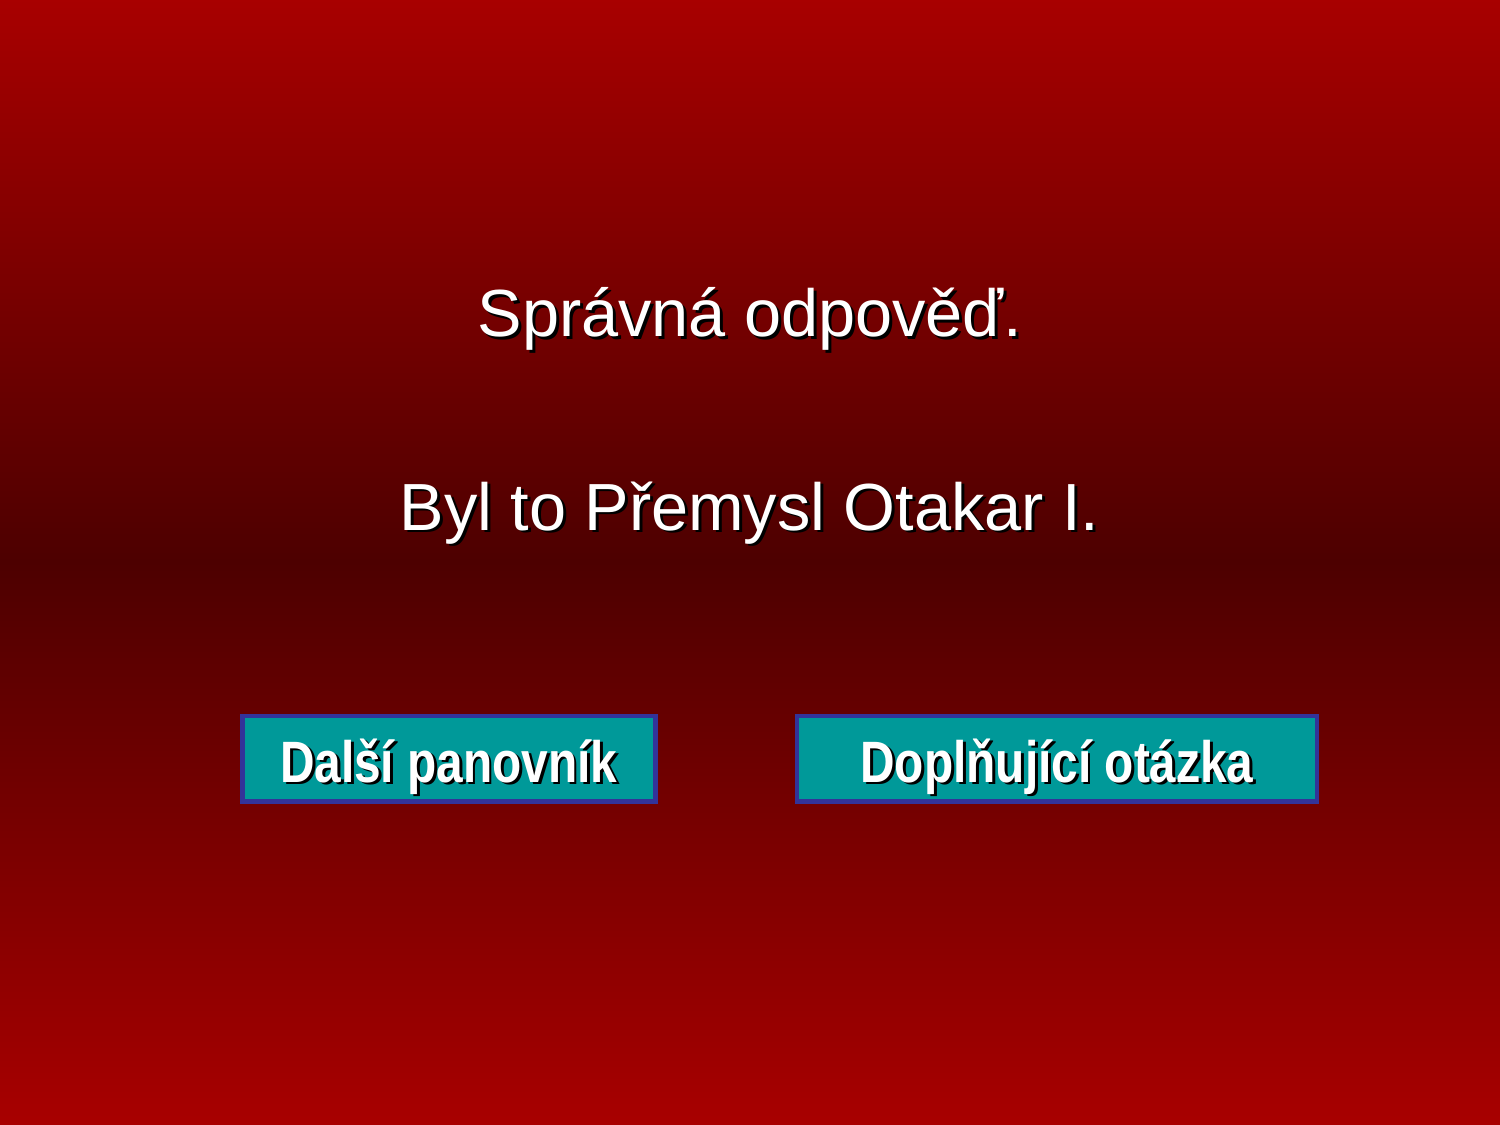

#
Správná odpověď.
Byl to Přemysl Otakar I.
Další panovník
Doplňující otázka